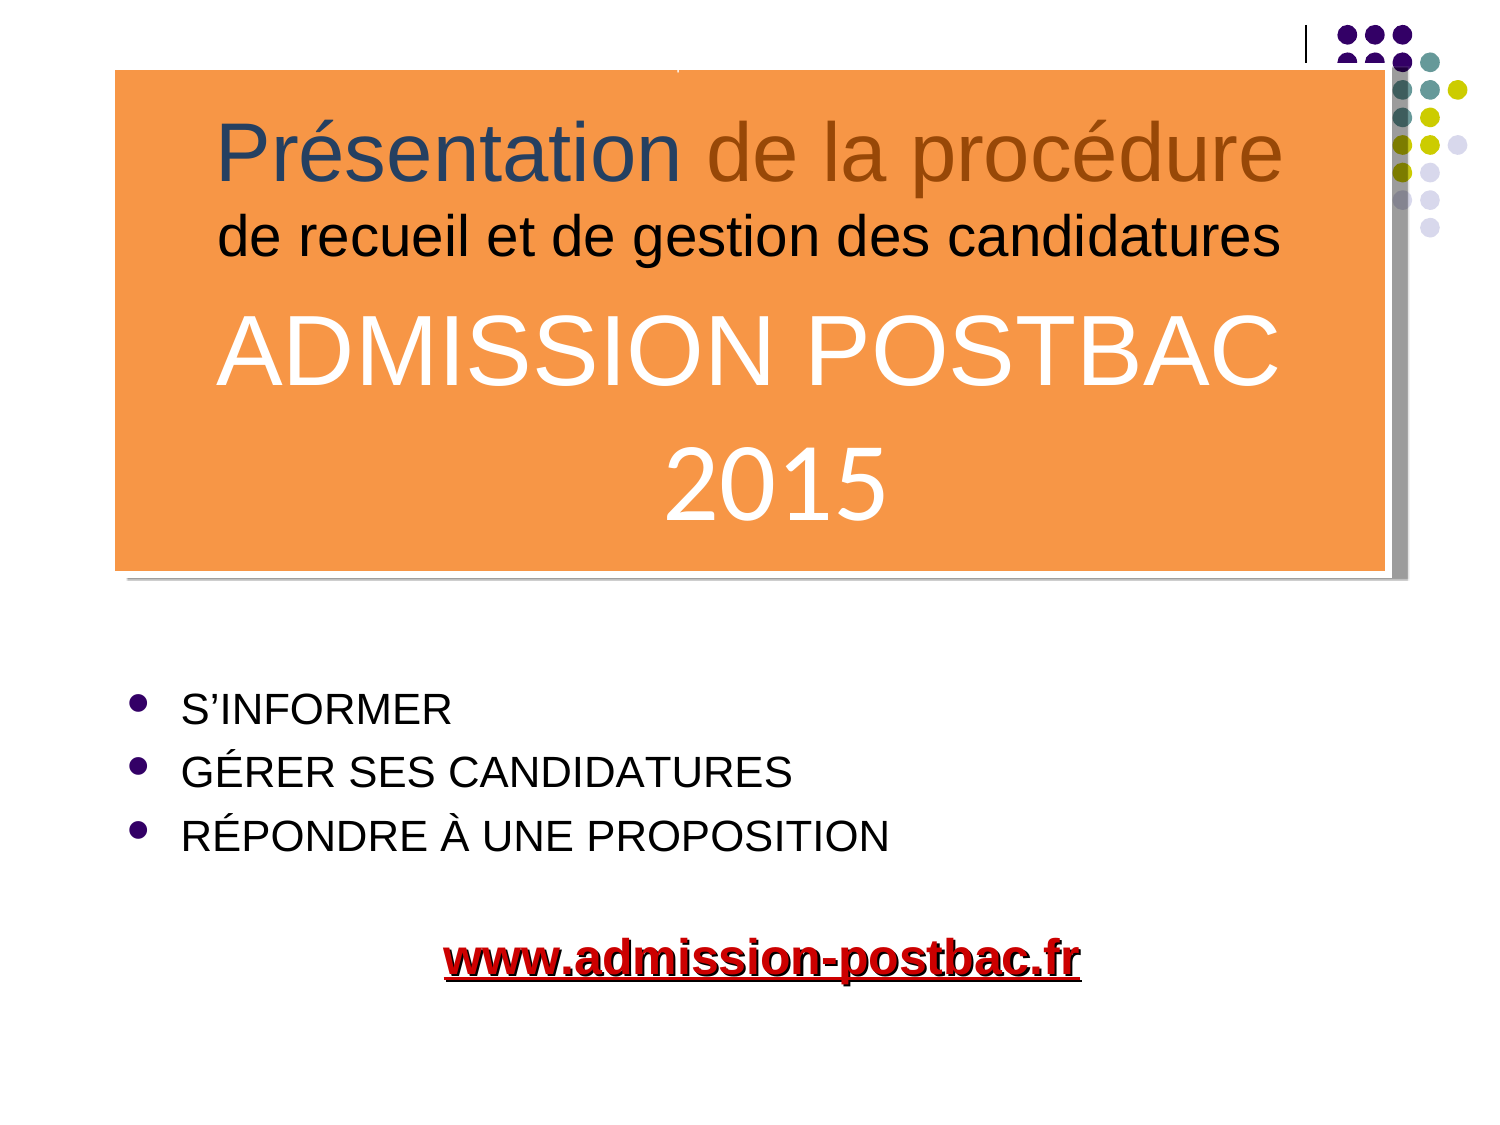

1ère partie : candidats - titre
Présentation de la procédure
de recueil et de gestion des candidatures
ADMISSION POSTBAC 2015
S’INFORMER
GÉRER SES CANDIDATURES
RÉPONDRE À UNE PROPOSITION
www.admission-postbac.fr